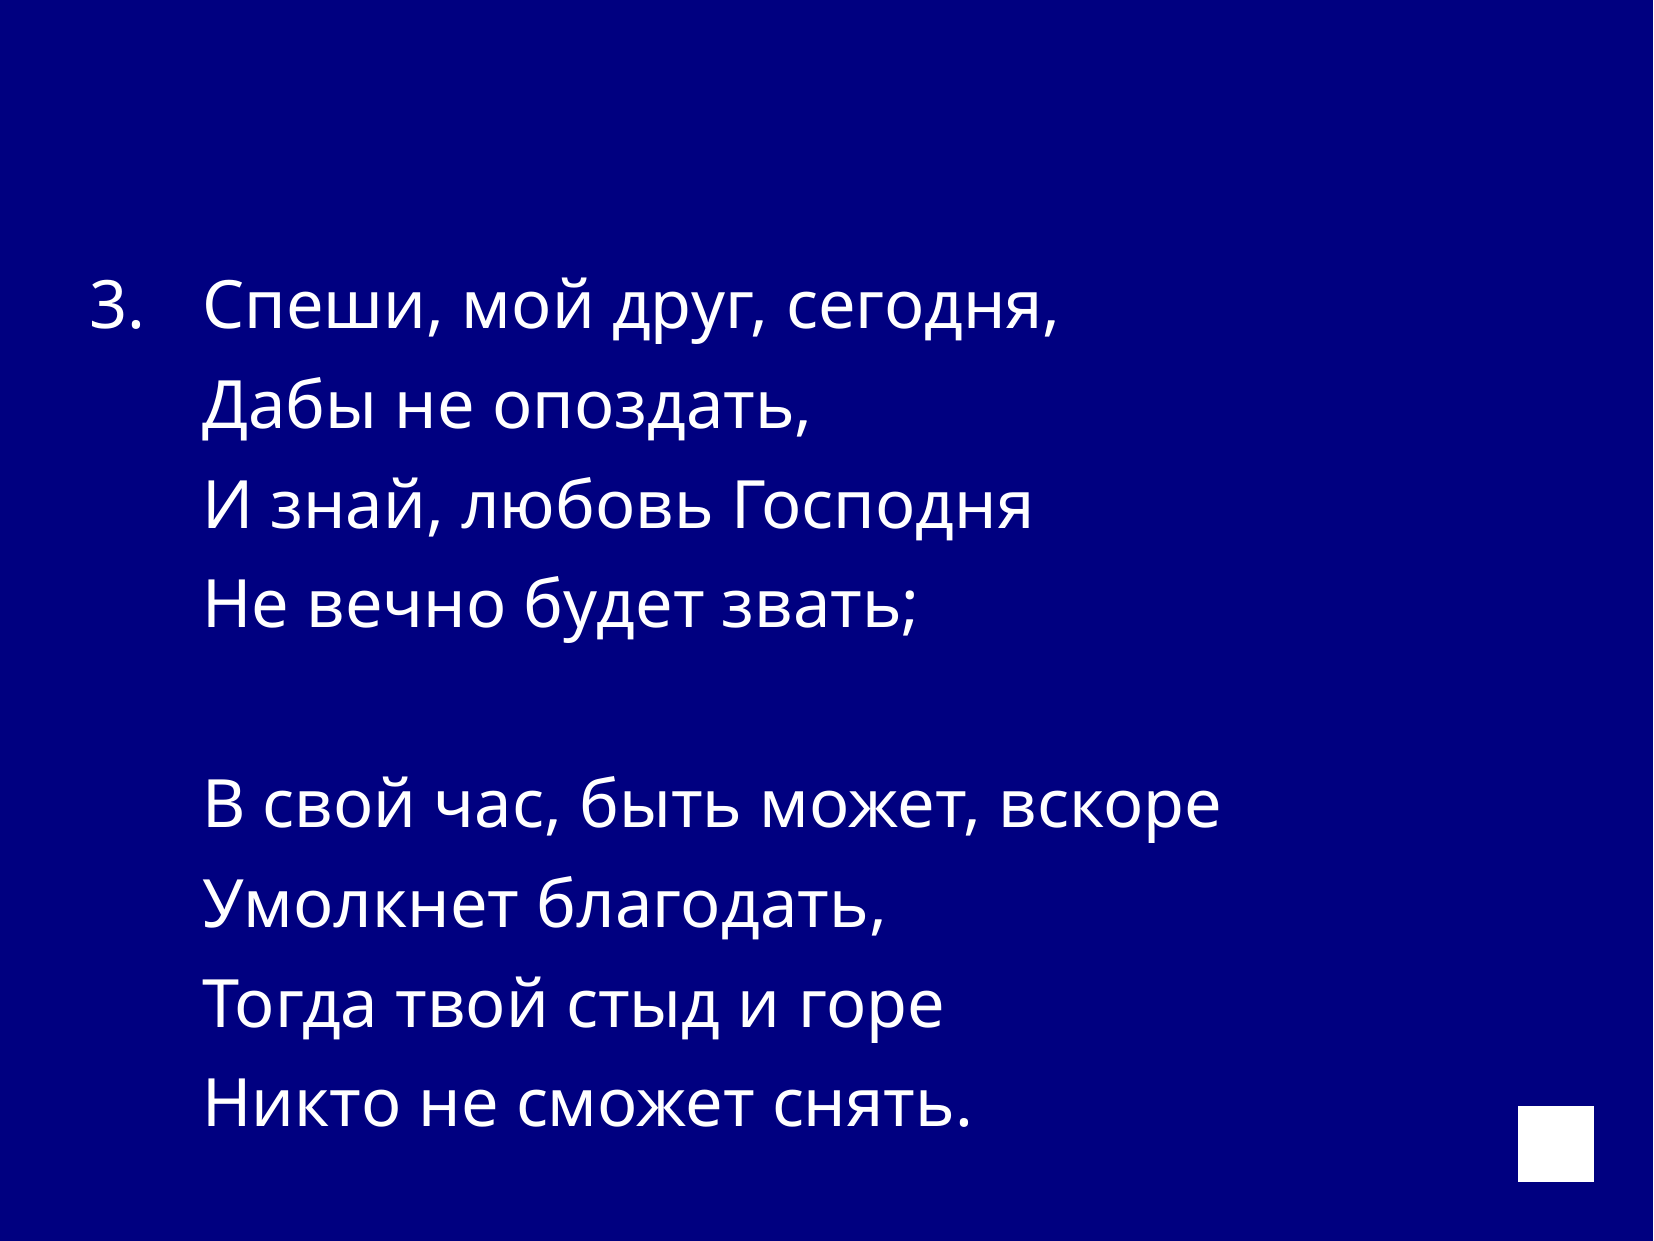

3.	Спеши, мой друг, сегодня,
	Дабы не опоздать,
	И знай, любовь Господня
	Не вечно будет звать;
	В свой час, быть может, вскоре
	Умолкнет благодать,
	Тогда твой стыд и горе
	Никто не сможет снять.